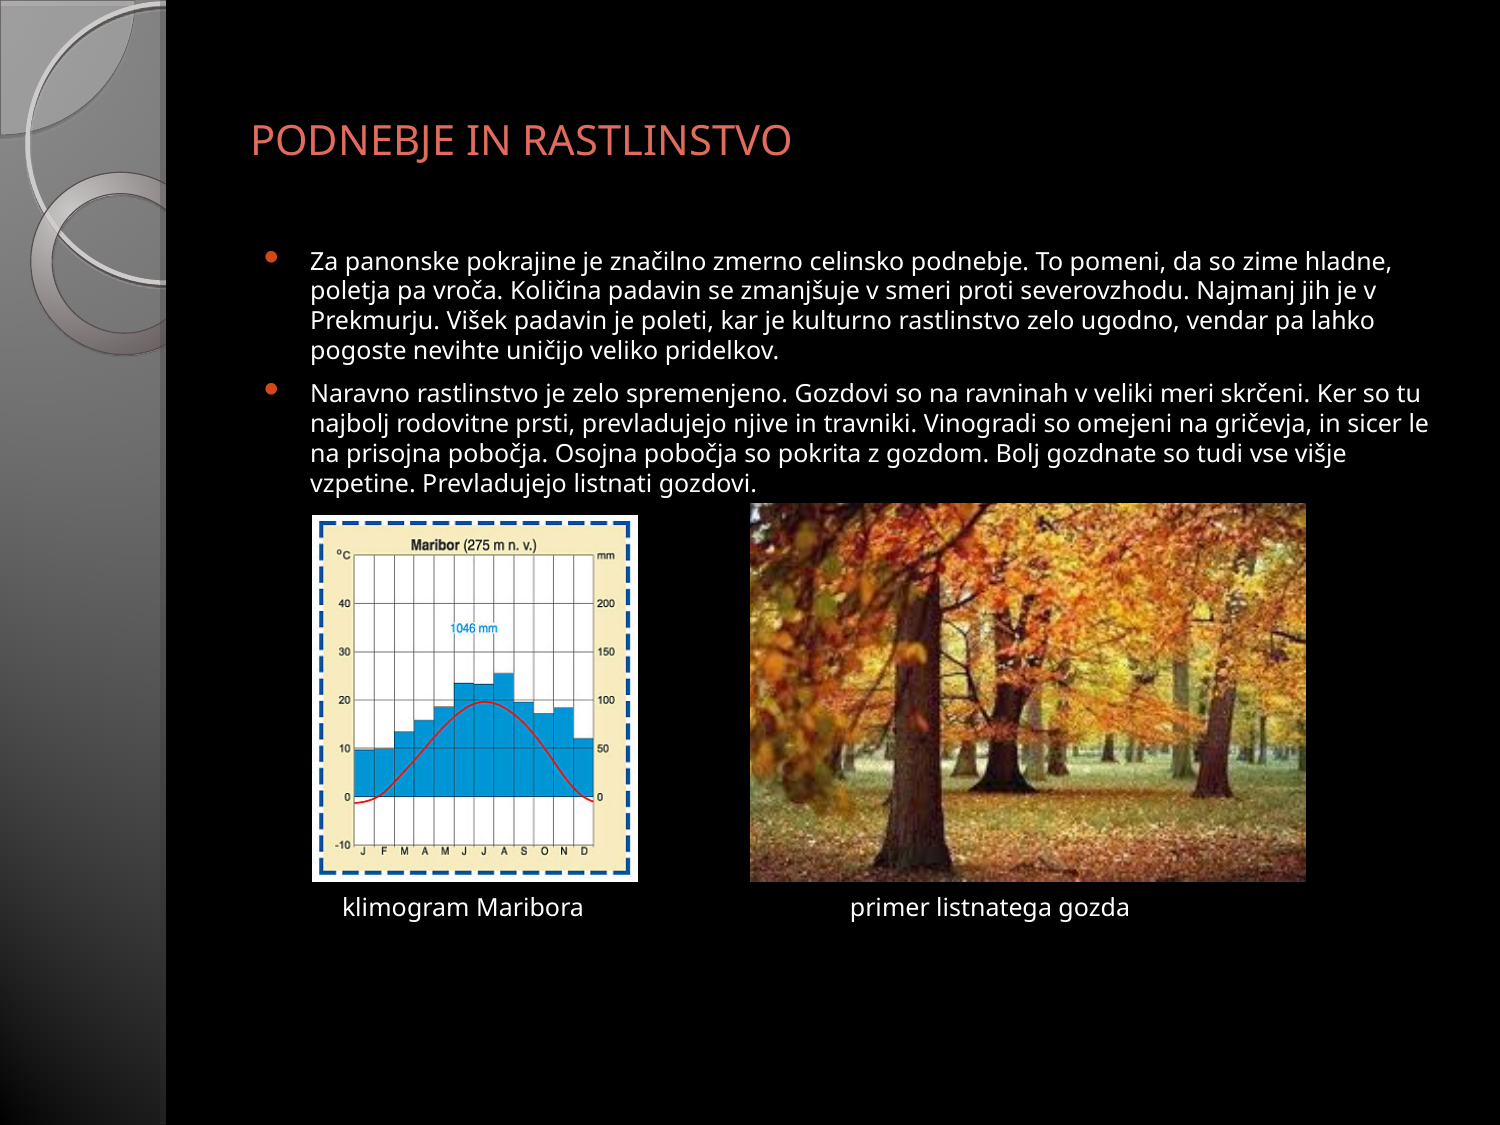

# PODNEBJE IN RASTLINSTVO
Za panonske pokrajine je značilno zmerno celinsko podnebje. To pomeni, da so zime hladne, poletja pa vroča. Količina padavin se zmanjšuje v smeri proti severovzhodu. Najmanj jih je v Prekmurju. Višek padavin je poleti, kar je kulturno rastlinstvo zelo ugodno, vendar pa lahko pogoste nevihte uničijo veliko pridelkov.
Naravno rastlinstvo je zelo spremenjeno. Gozdovi so na ravninah v veliki meri skrčeni. Ker so tu najbolj rodovitne prsti, prevladujejo njive in travniki. Vinogradi so omejeni na gričevja, in sicer le na prisojna pobočja. Osojna pobočja so pokrita z gozdom. Bolj gozdnate so tudi vse višje vzpetine. Prevladujejo listnati gozdovi.
 klimogram Maribora primer listnatega gozda